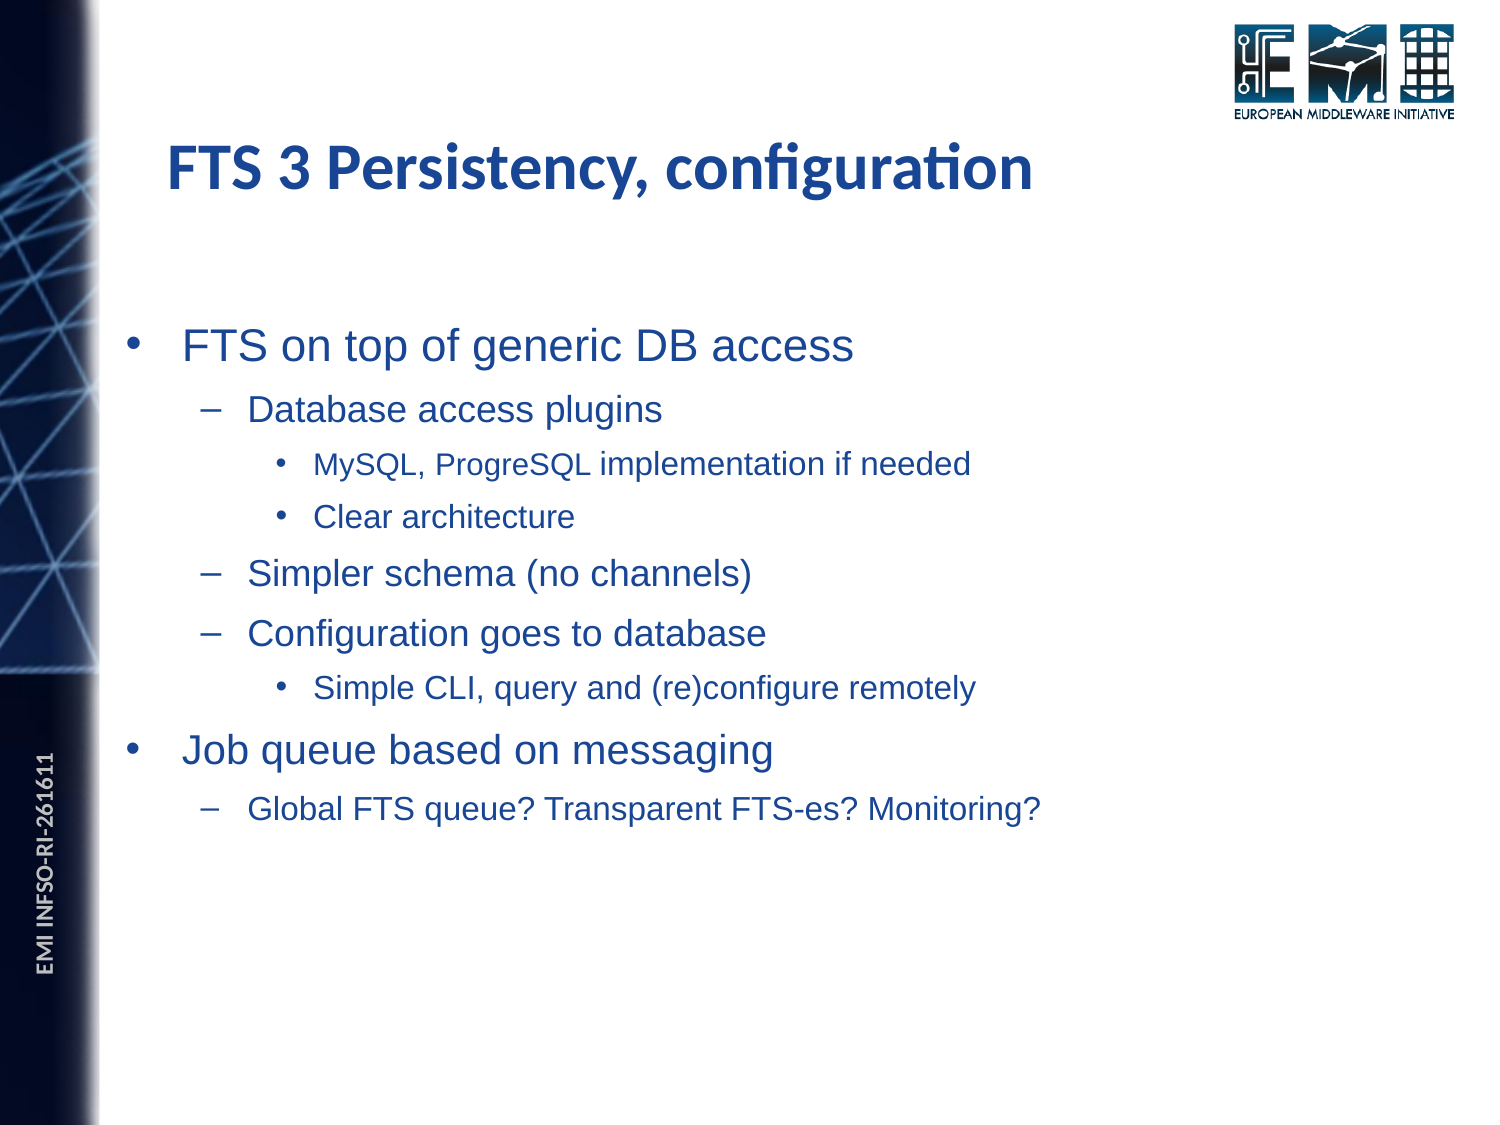

FTS 3 Persistency, configuration
# FTS on top of generic DB access
Database access plugins
MySQL, ProgreSQL implementation if needed
Clear architecture
Simpler schema (no channels)
Configuration goes to database
Simple CLI, query and (re)configure remotely
Job queue based on messaging
Global FTS queue? Transparent FTS-es? Monitoring?